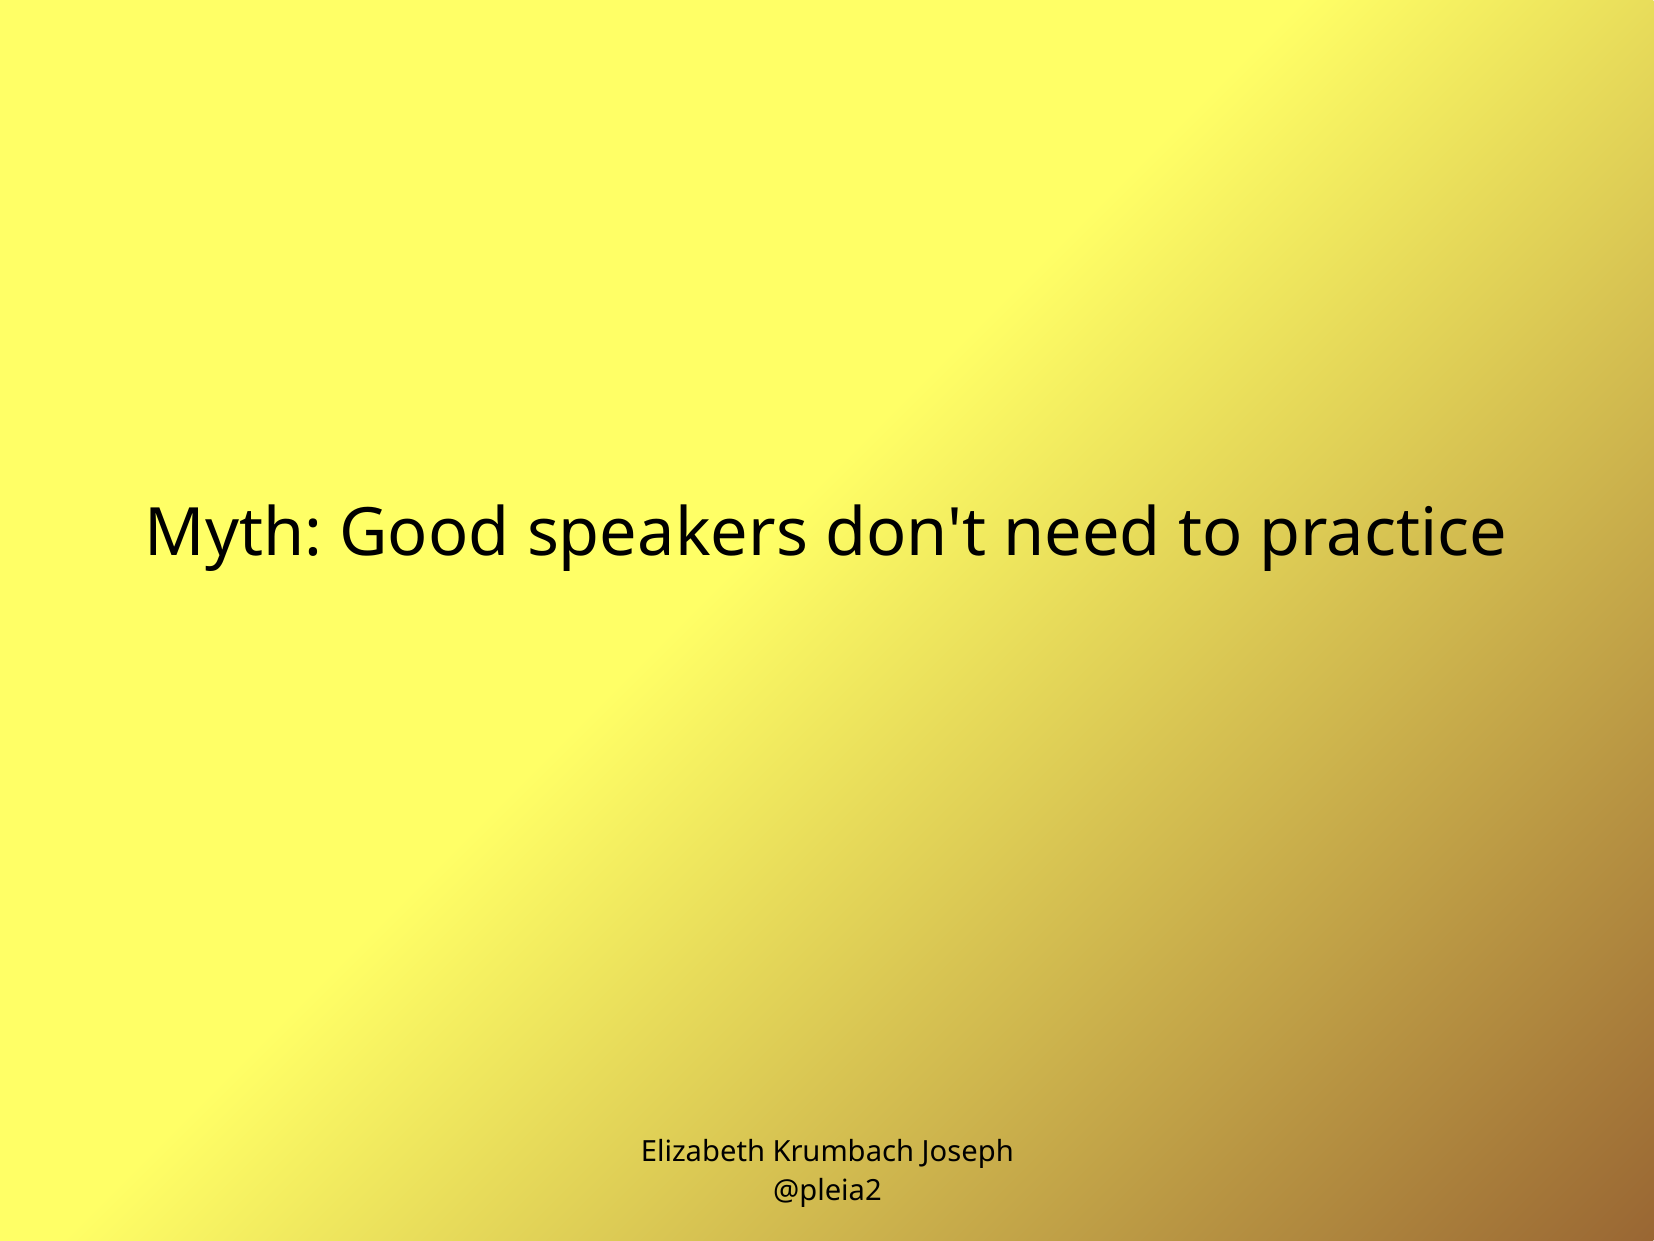

# Myth: Good speakers don't need to practice